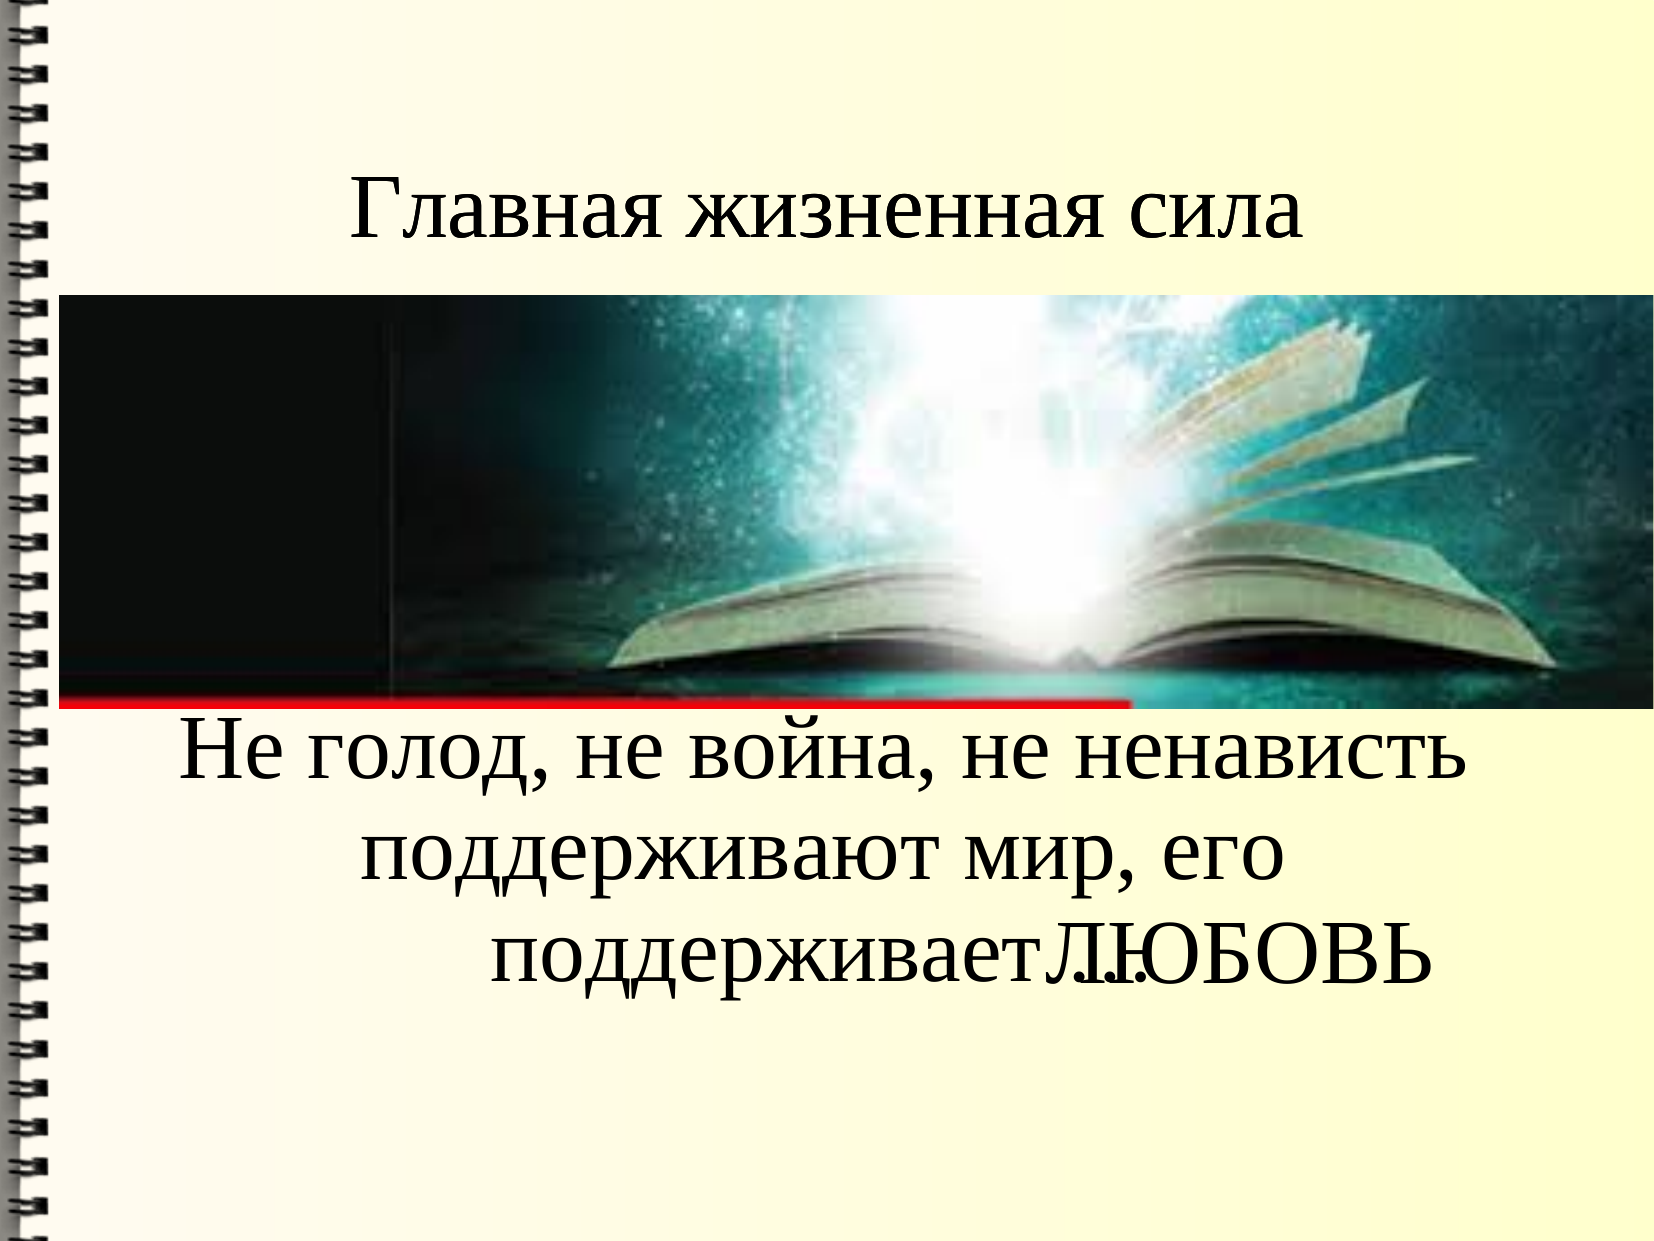

# Главная жизненная сила
Главная жизненная сила
Не голод, не война, не ненависть поддерживают мир, его поддерживает …
ЛЮБОВЬ